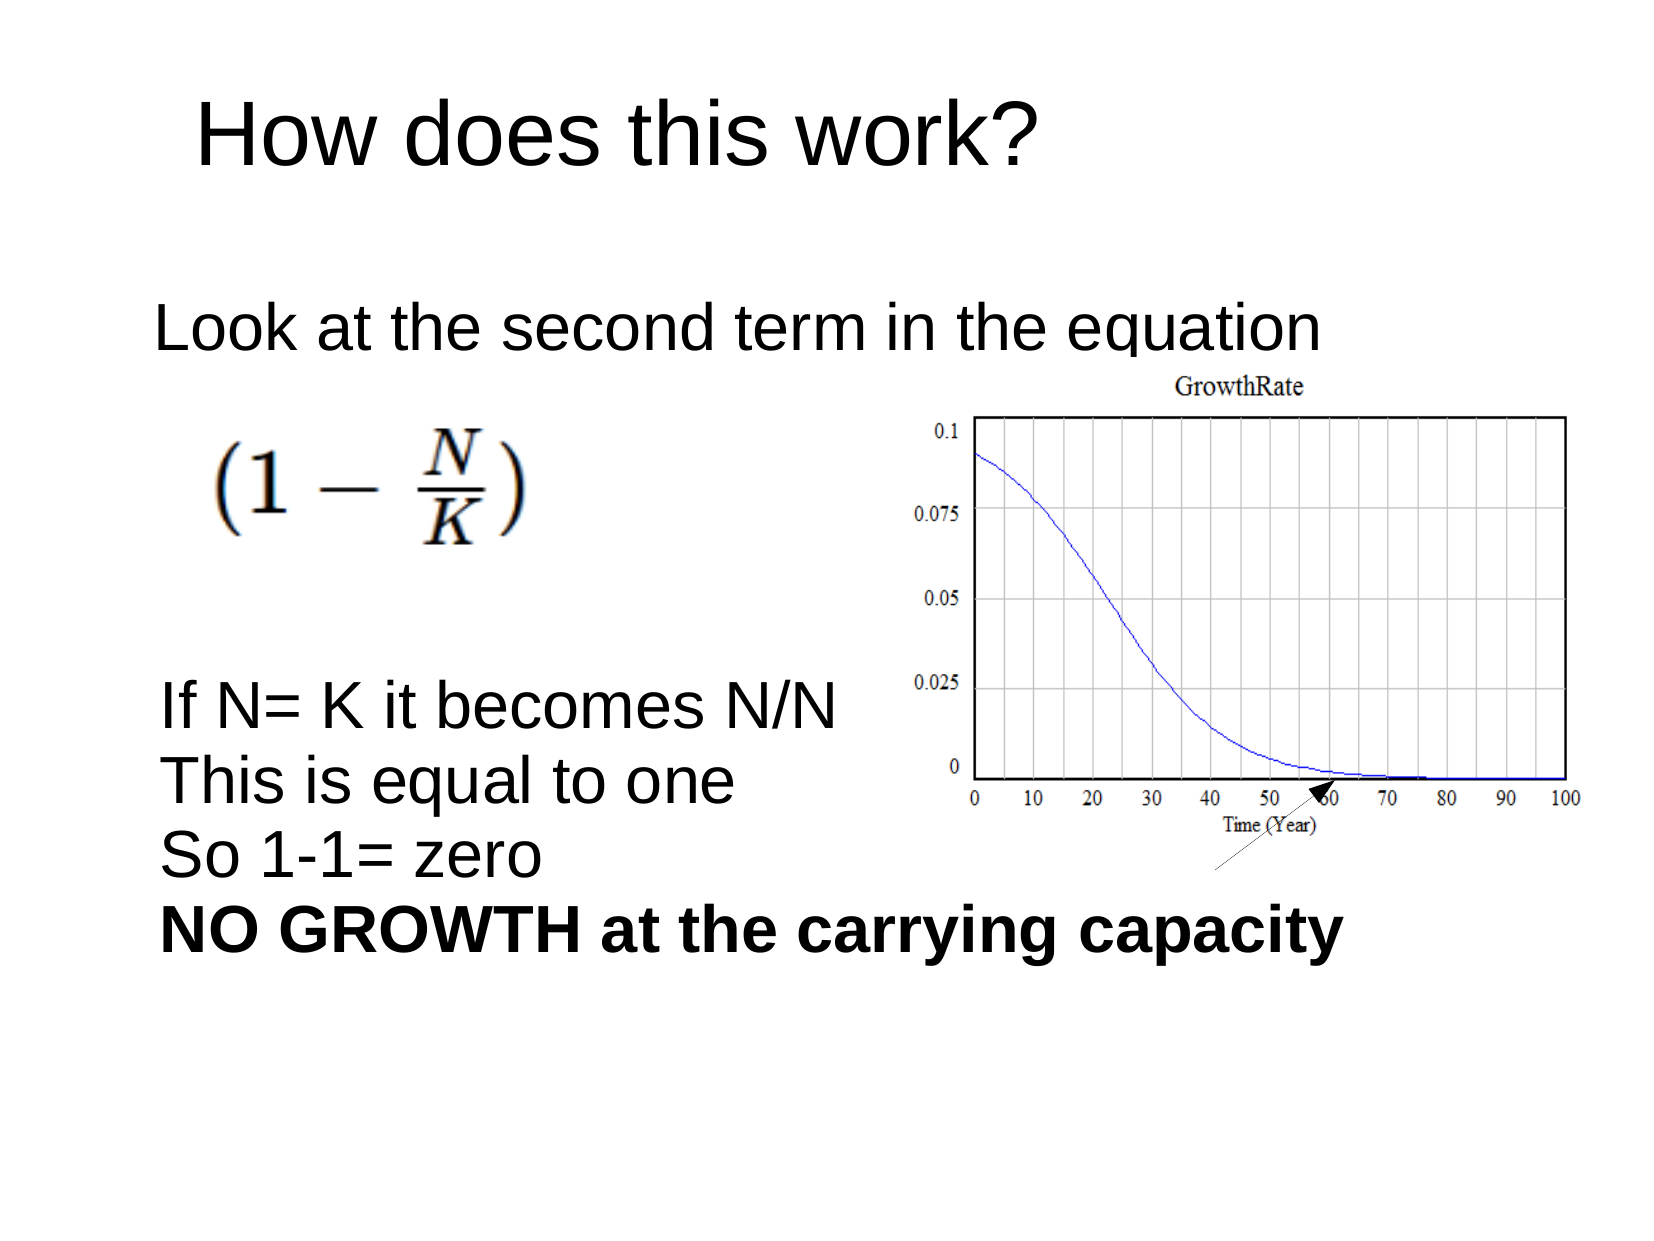

# How does this work?
How does this work?
Look at the second term in the equation
If N= K it becomes N/N
This is equal to one
So 1-1= zero
NO GROWTH at the carrying capacity